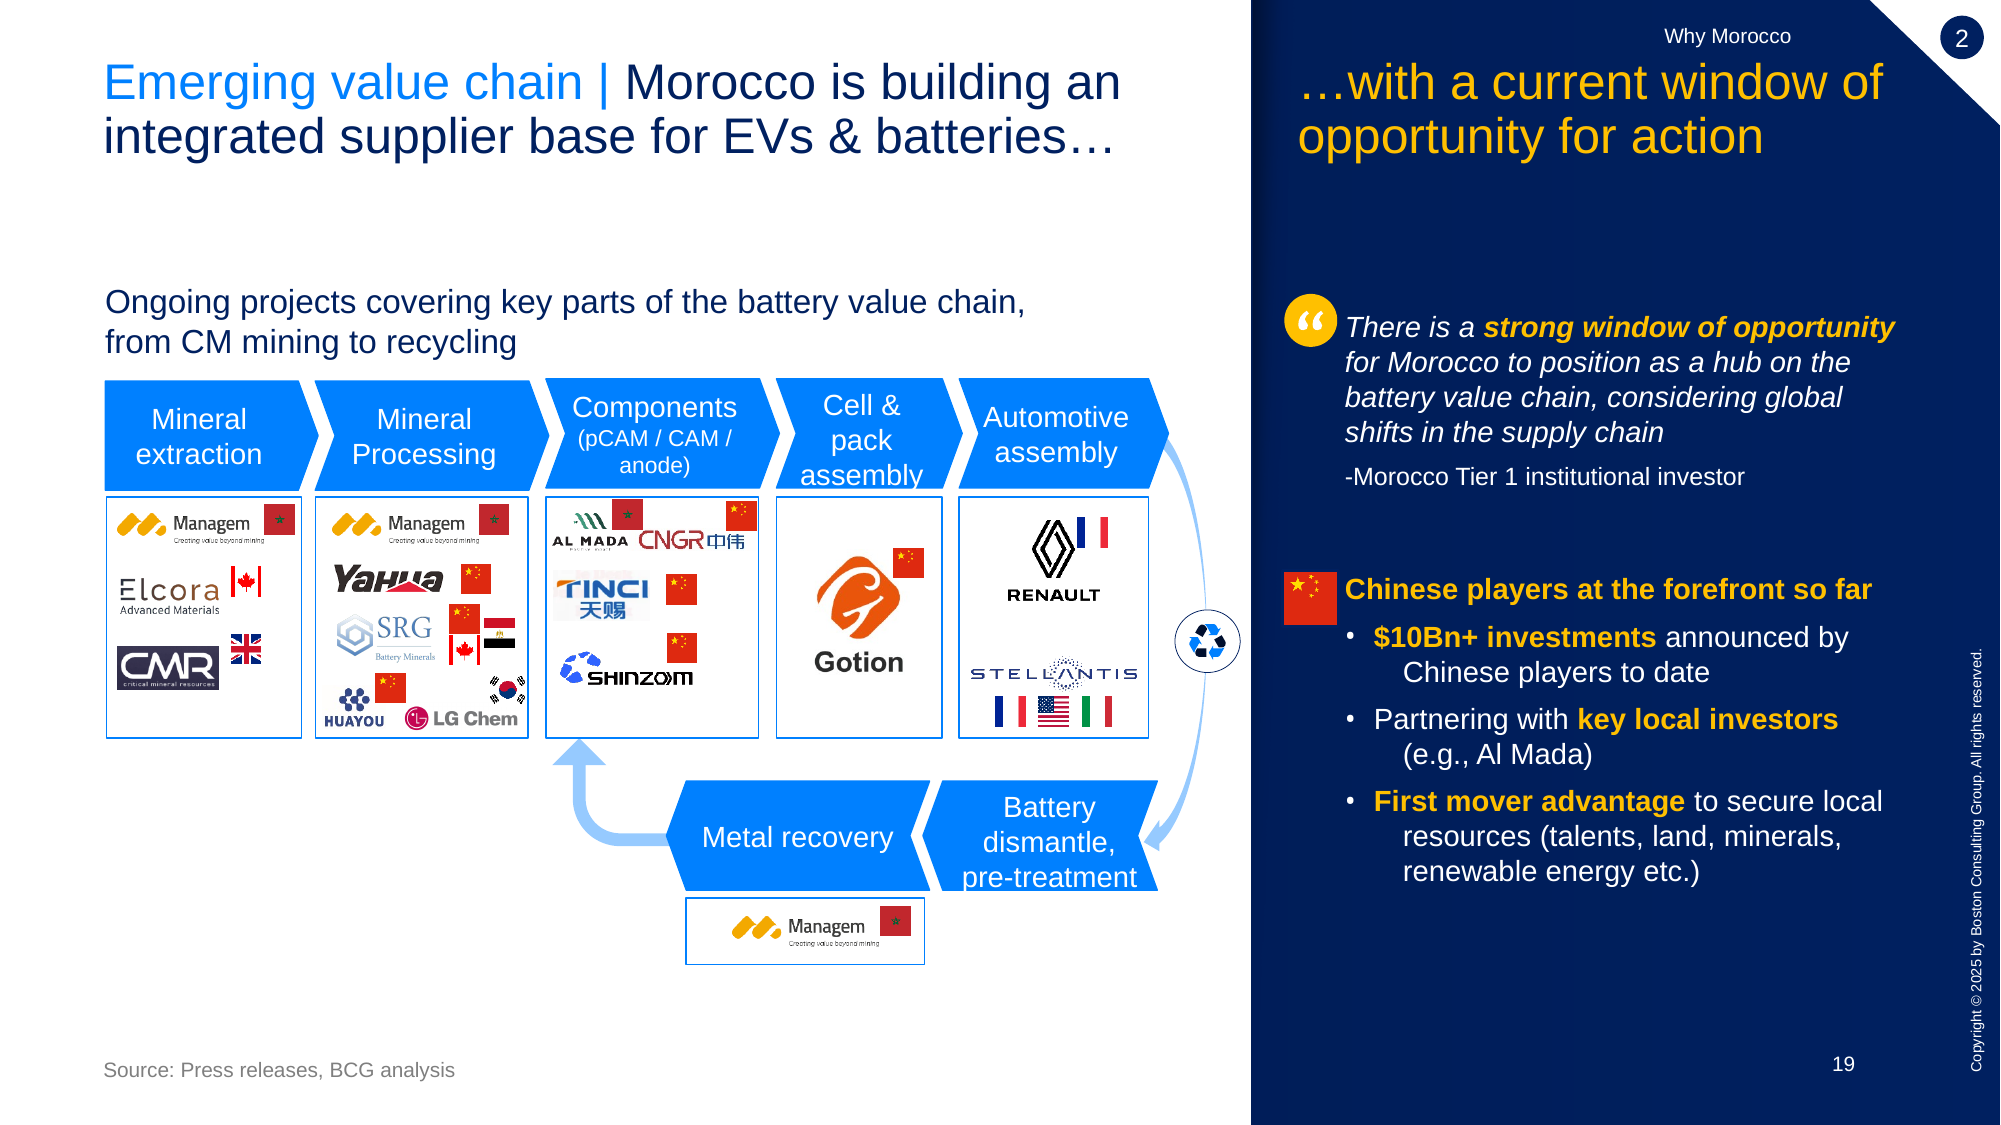

Why Morocco
2
# Emerging value chain | Morocco is building an integrated supplier base for EVs & batteries…
…with a current window of opportunity for action
Ongoing projects covering key parts of the battery value chain, from CM mining to recycling
There is a strong window of opportunity for Morocco to position as a hub on the battery value chain, considering global shifts in the supply chain
-Morocco Tier 1 institutional investor
Components (pCAM / CAM / anode)
Cell & pack assembly
Automotive assembly
Mineral extraction
Mineral Processing
Chinese players at the forefront so far
$10Bn+ investments announced by Chinese players to date
Partnering with key local investors (e.g., Al Mada)
First mover advantage to secure local resources (talents, land, minerals, renewable energy etc.)
Metal recovery
Battery dismantle, pre-treatment
Source: Press releases, BCG analysis